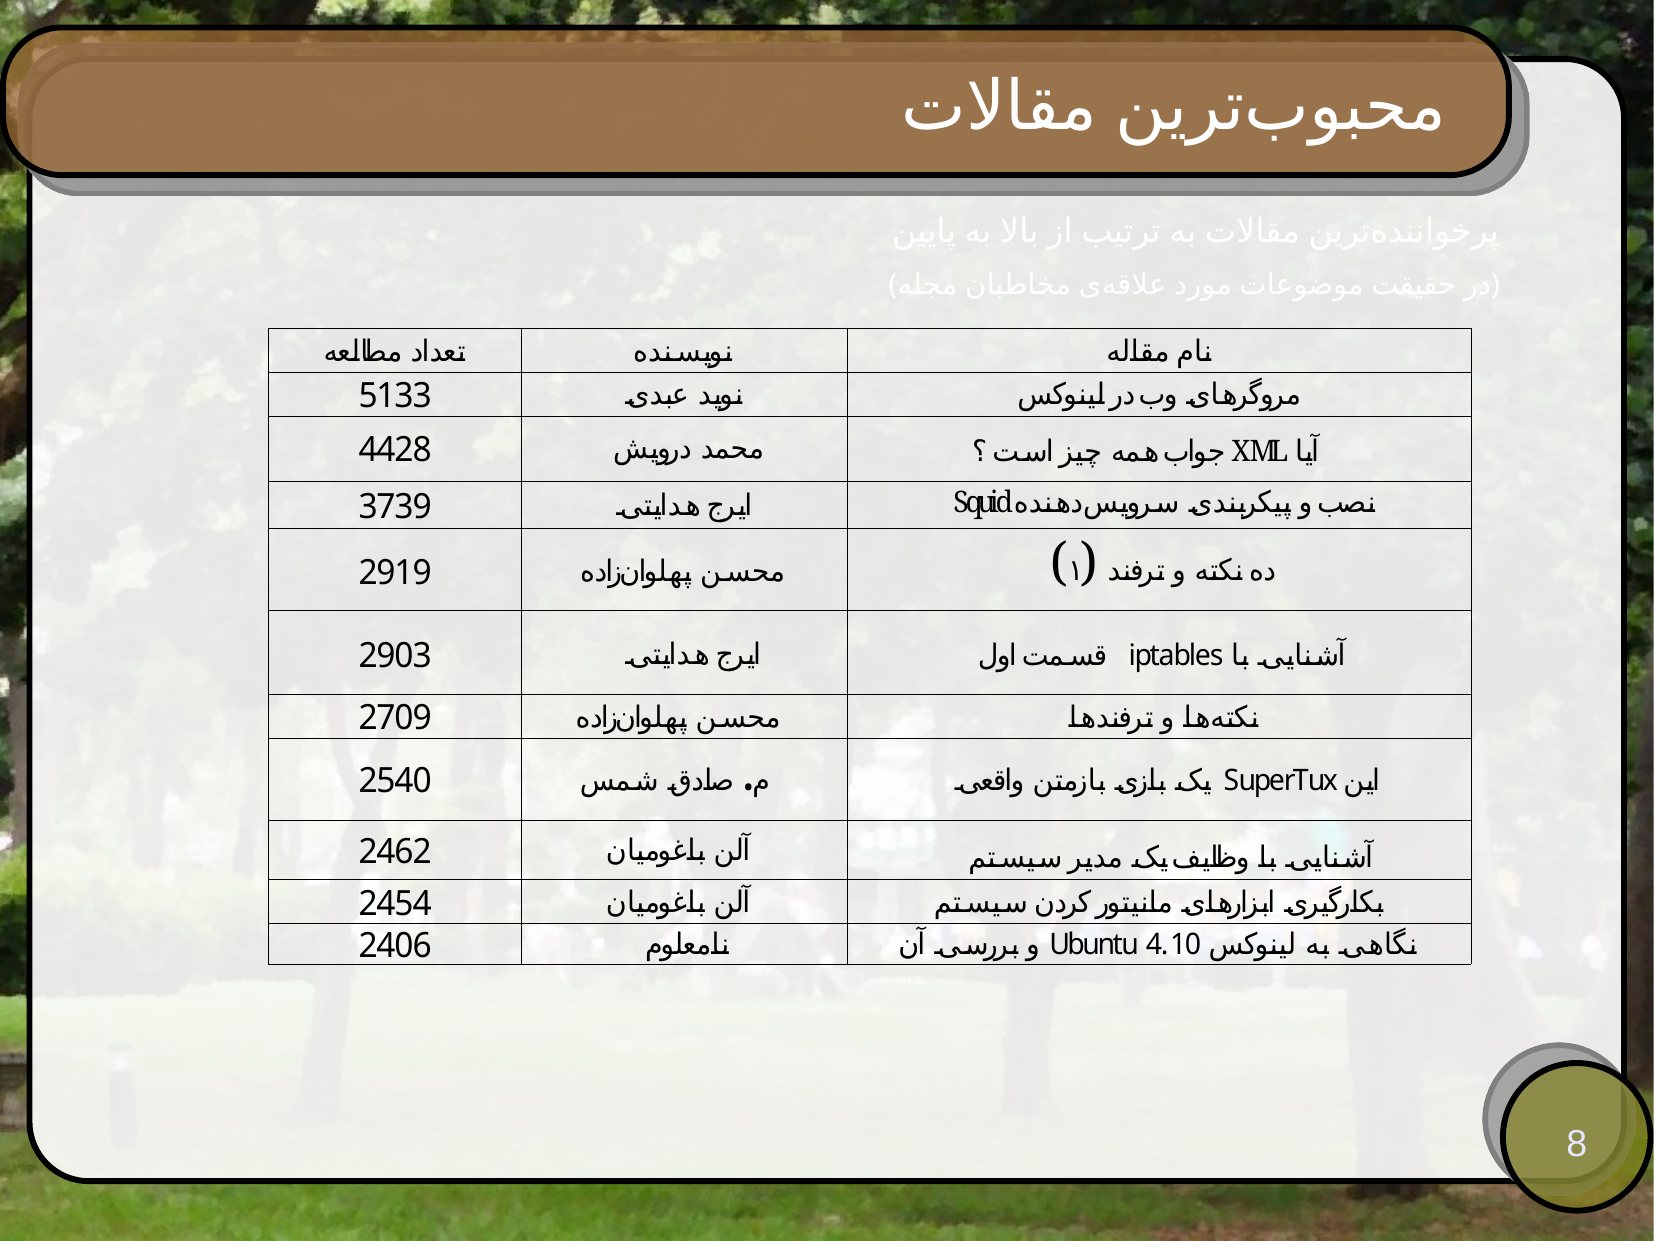

# محبوب‌ترین مقالات
پرخواننده‌ترین مقالات به ترتیب از بالا به پایین
(در حقیقت موضوعات مورد علاقه‌ی مخاطبان مجله)
8